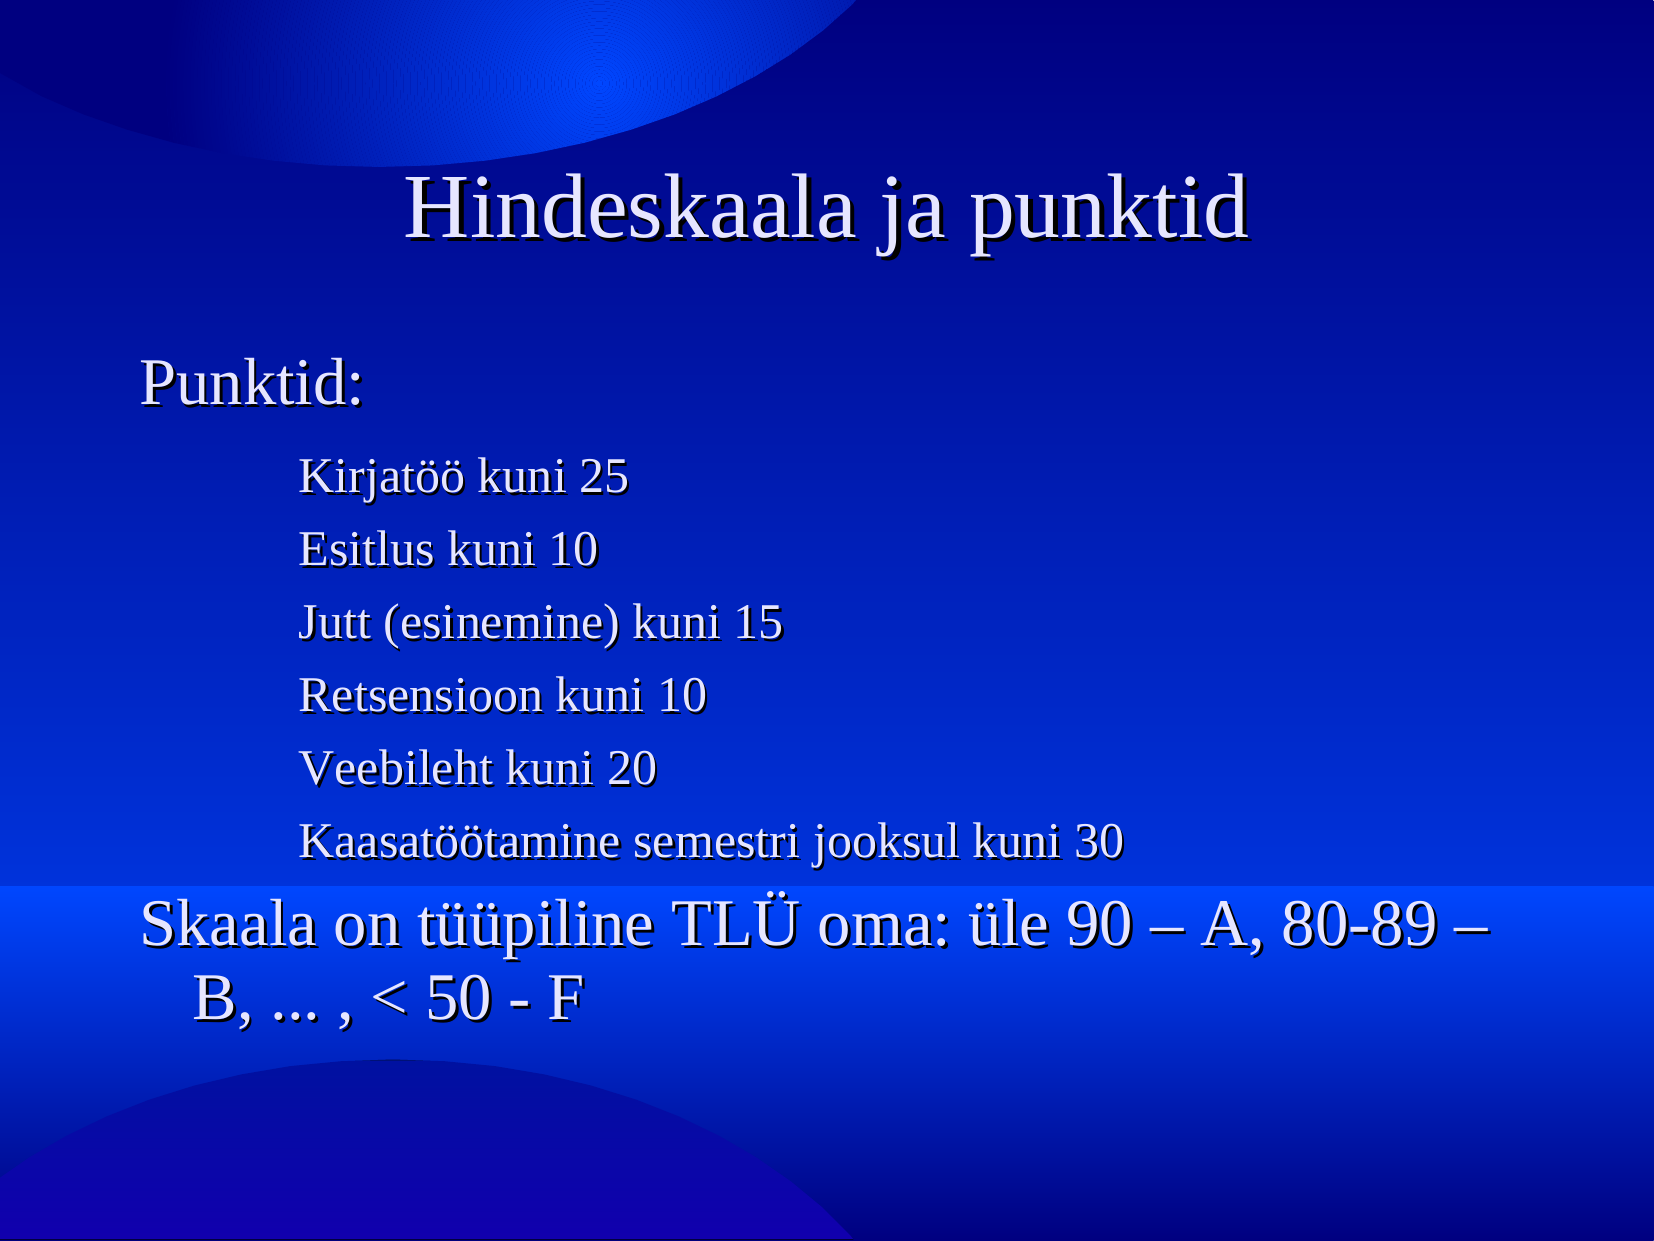

# Hindeskaala ja punktid
Punktid:
Kirjatöö kuni 25
Esitlus kuni 10
Jutt (esinemine) kuni 15
Retsensioon kuni 10
Veebileht kuni 20
Kaasatöötamine semestri jooksul kuni 30
Skaala on tüüpiline TLÜ oma: üle 90 – A, 80-89 – B, ... , < 50 - F